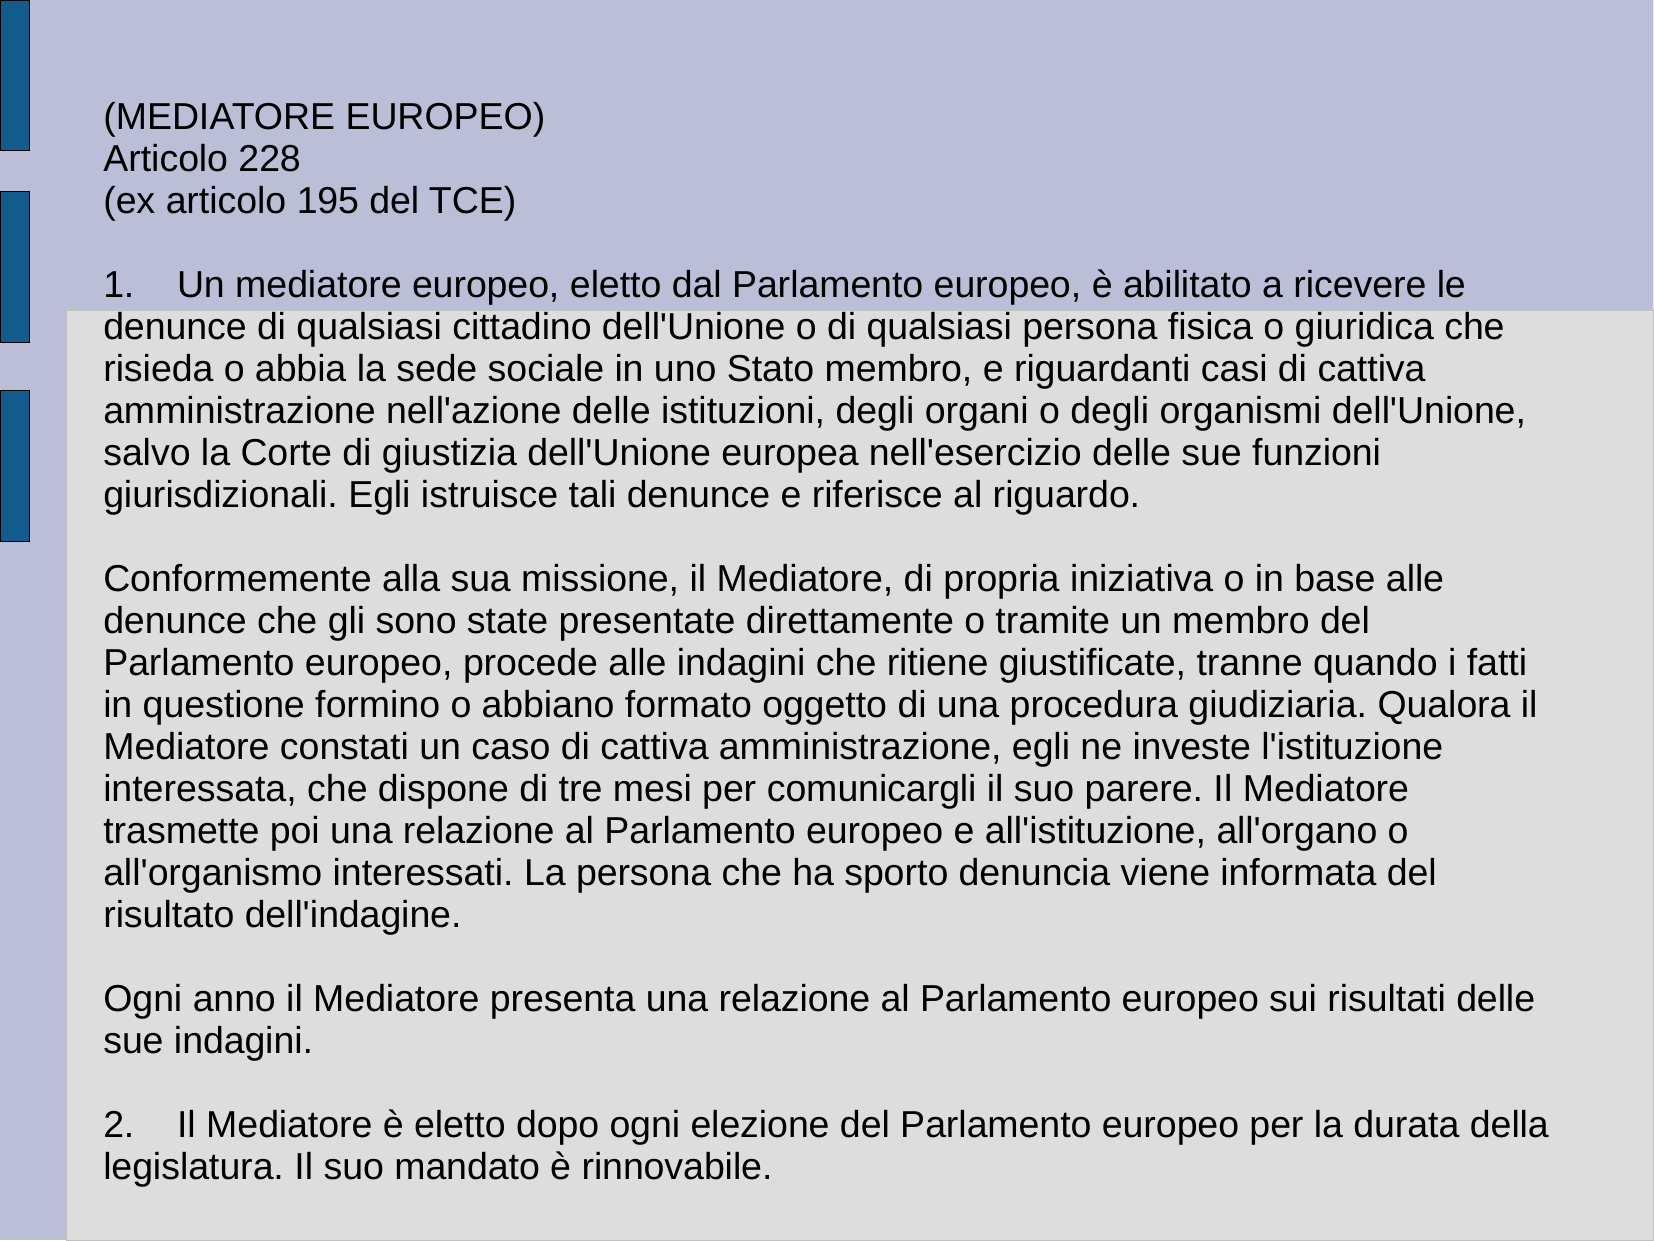

(MEDIATORE EUROPEO)
Articolo 228
(ex articolo 195 del TCE)
1.	Un mediatore europeo, eletto dal Parlamento europeo, è abilitato a ricevere le denunce di qualsiasi cittadino dell'Unione o di qualsiasi persona fisica o giuridica che risieda o abbia la sede sociale in uno Stato membro, e riguardanti casi di cattiva amministrazione nell'azione delle istituzioni, degli organi o degli organismi dell'Unione, salvo la Corte di giustizia dell'Unione europea nell'esercizio delle sue funzioni giurisdizionali. Egli istruisce tali denunce e riferisce al riguardo.
Conformemente alla sua missione, il Mediatore, di propria iniziativa o in base alle denunce che gli sono state presentate direttamente o tramite un membro del Parlamento europeo, procede alle indagini che ritiene giustificate, tranne quando i fatti in questione formino o abbiano formato oggetto di una procedura giudiziaria. Qualora il Mediatore constati un caso di cattiva amministrazione, egli ne investe l'istituzione interessata, che dispone di tre mesi per comunicargli il suo parere. Il Mediatore trasmette poi una relazione al Parlamento europeo e all'istituzione, all'organo o all'organismo interessati. La persona che ha sporto denuncia viene informata del risultato dell'indagine.
Ogni anno il Mediatore presenta una relazione al Parlamento europeo sui risultati delle sue indagini.
2.	Il Mediatore è eletto dopo ogni elezione del Parlamento europeo per la durata della legislatura. Il suo mandato è rinnovabile.